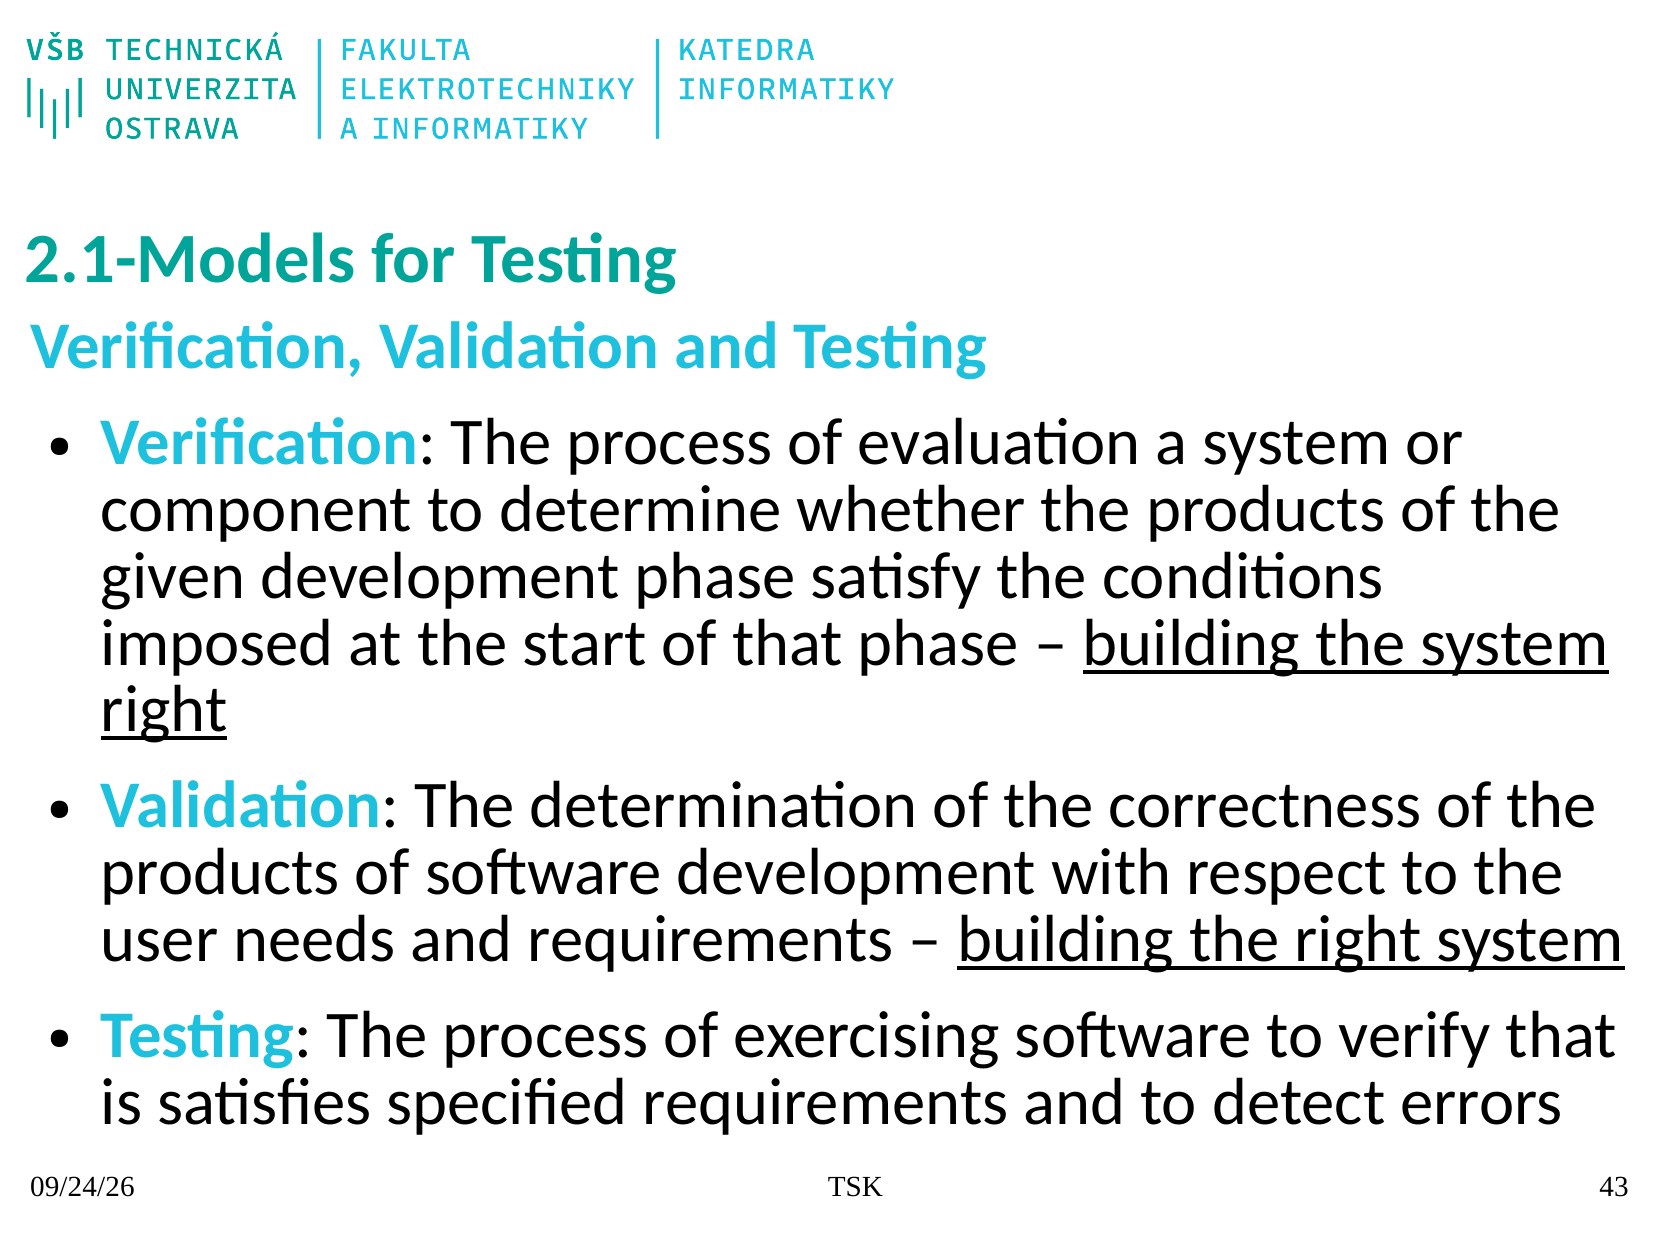

# 2.1-Models for Testing
Verification, Validation and Testing
Verification: The process of evaluation a system or component to determine whether the products of the given development phase satisfy the conditions imposed at the start of that phase – building the system right
Validation: The determination of the correctness of the products of software development with respect to the user needs and requirements – building the right system
Testing: The process of exercising software to verify that is satisfies specified requirements and to detect errors
TSK
43